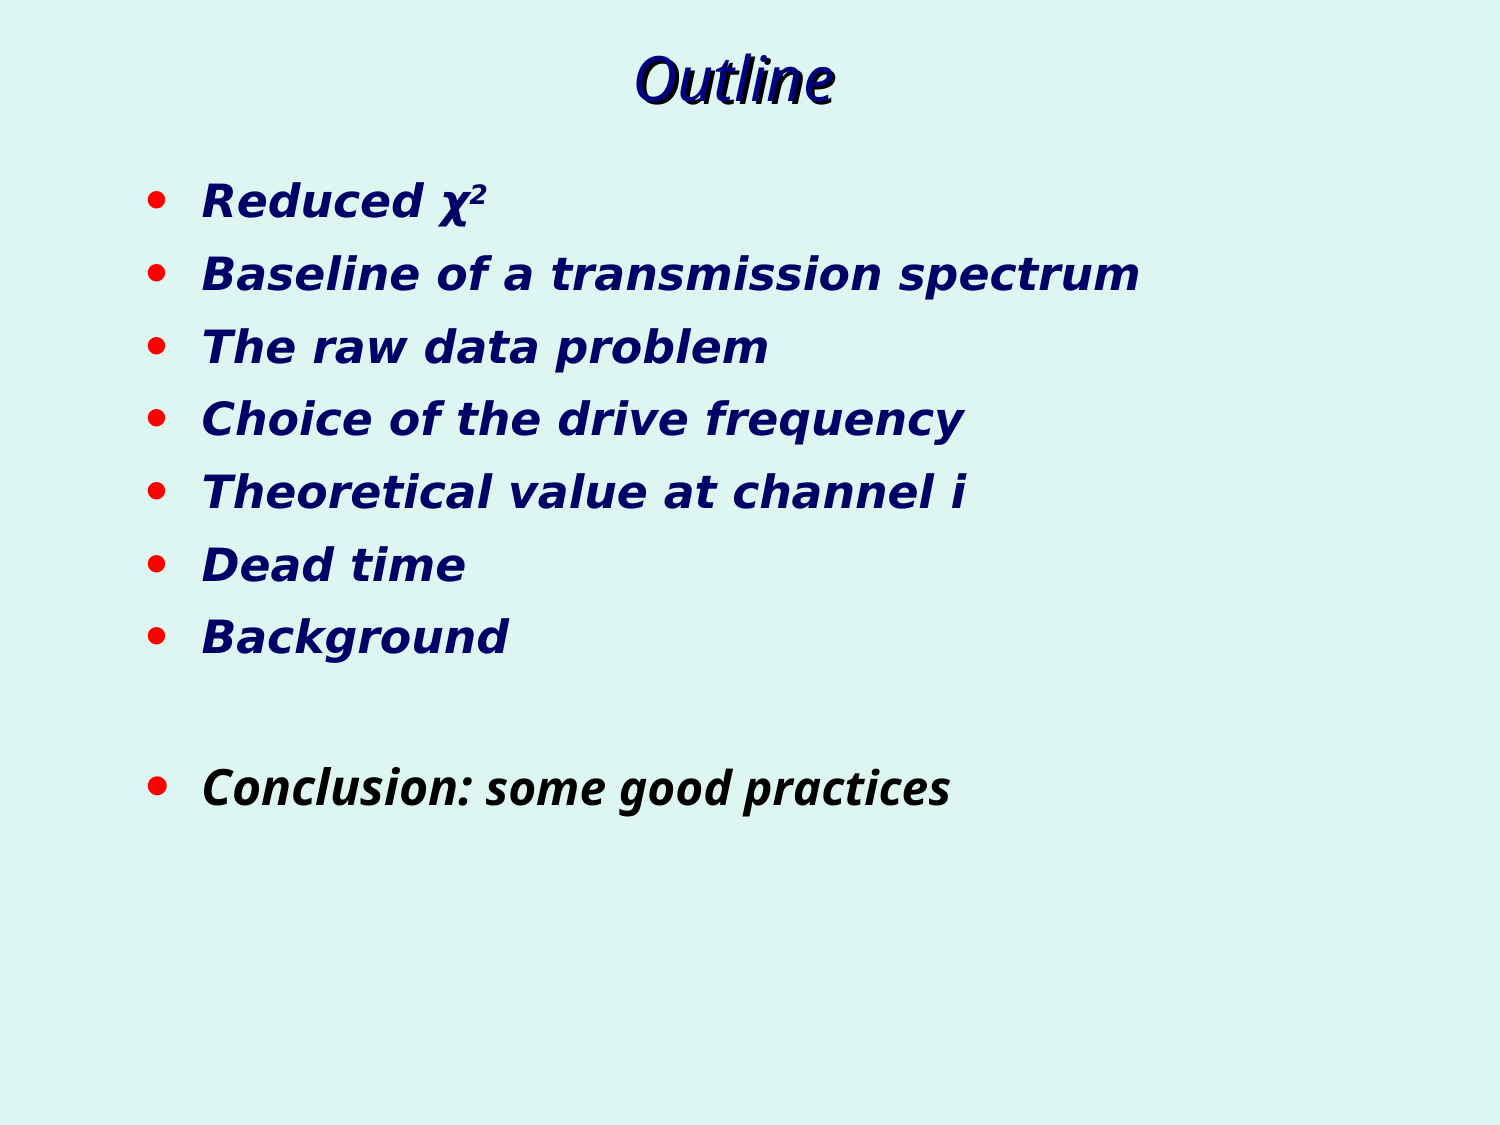

Outline
Reduced χ2
Baseline of a transmission spectrum
The raw data problem
Choice of the drive frequency
Theoretical value at channel i
Dead time
Background
Conclusion: some good practices